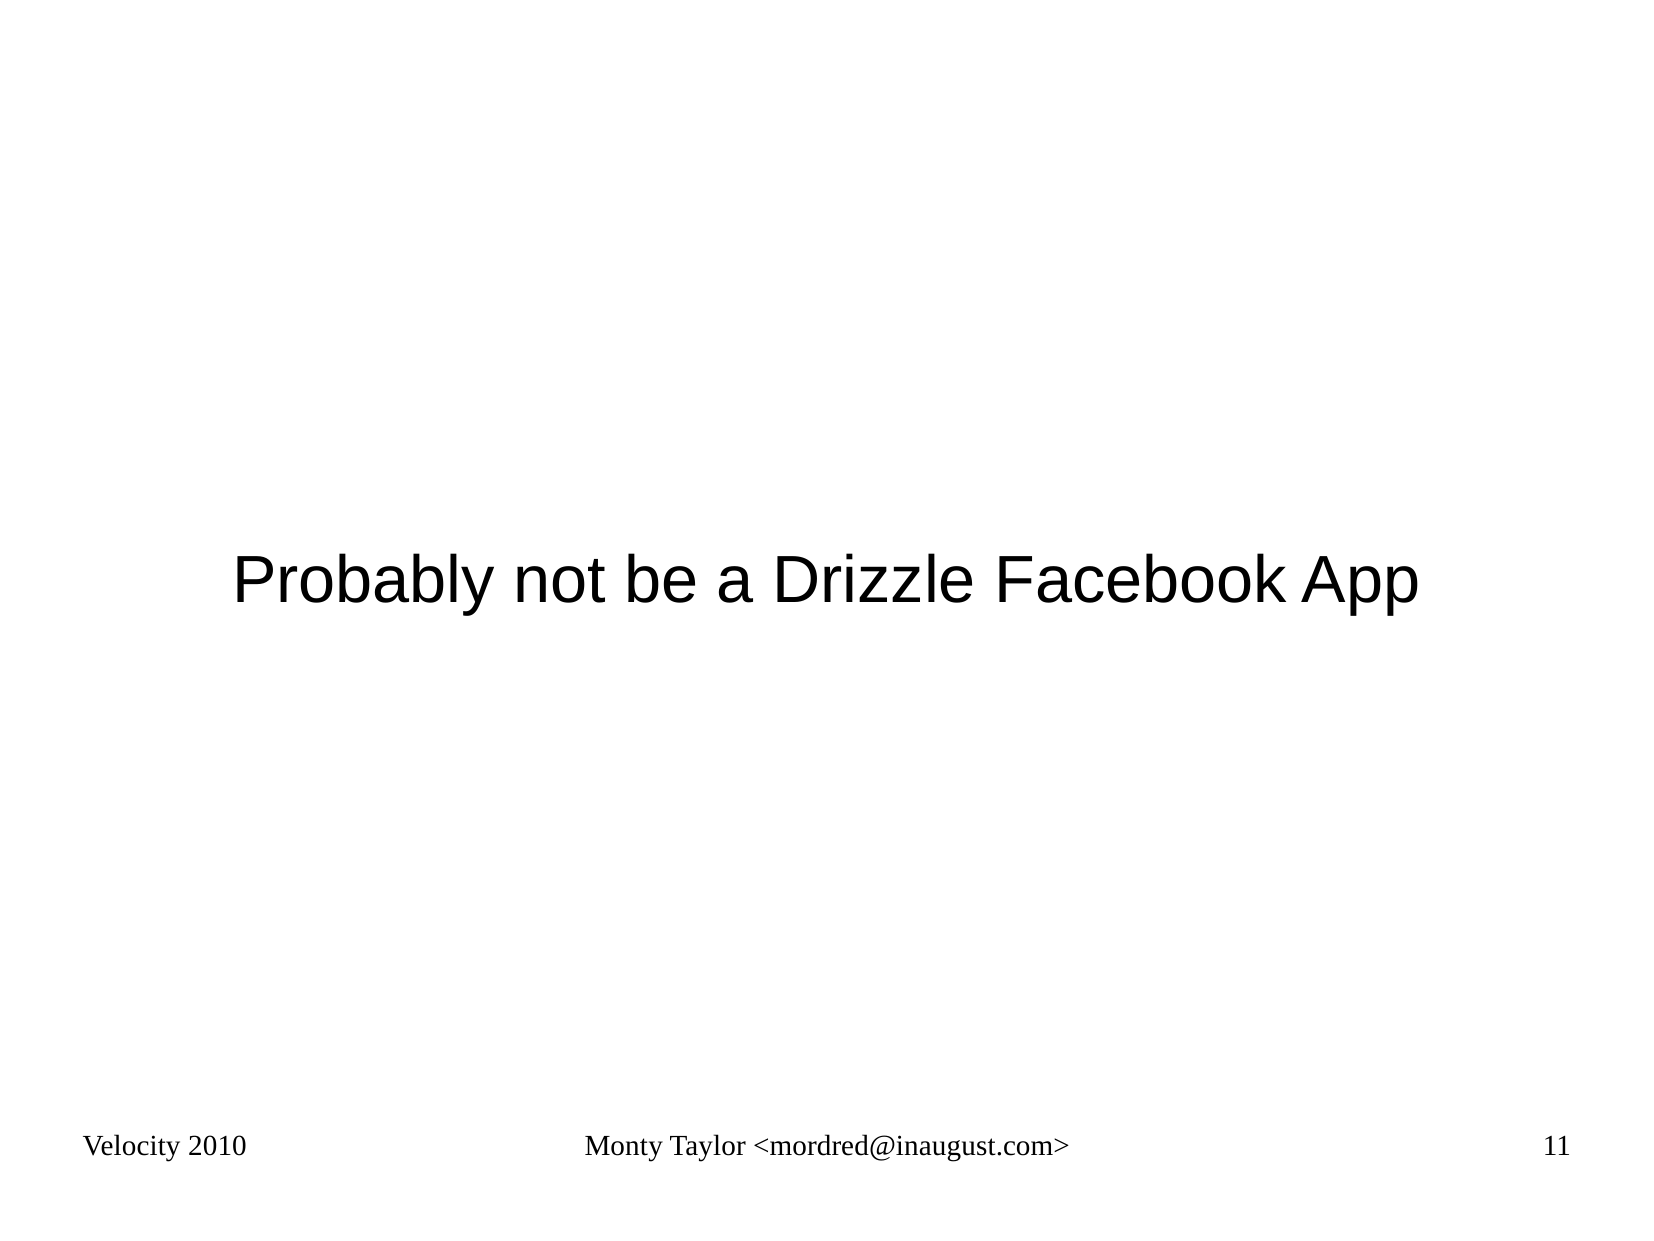

# Probably not be a Drizzle Facebook App
Velocity 2010
Monty Taylor <mordred@inaugust.com>
11